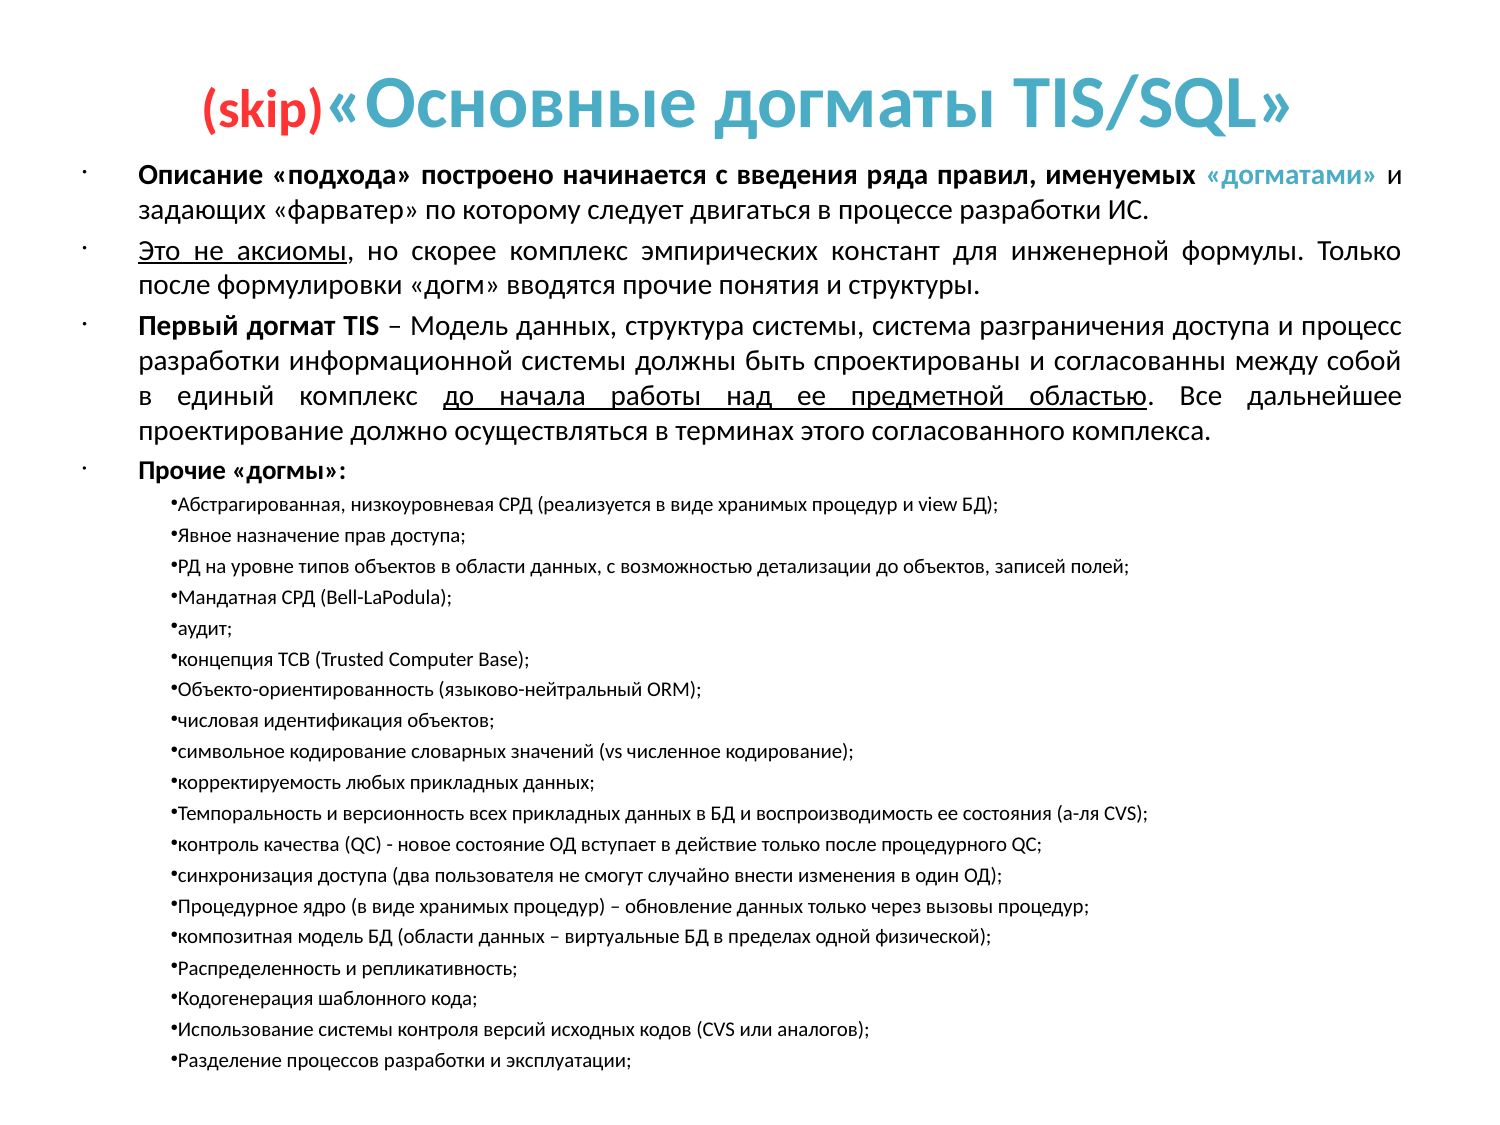

# (skip)«Основные догматы TIS/SQL»
Описание «подхода» построено начинается с введения ряда правил, именуемых «догматами» и задающих «фарватер» по которому следует двигаться в процессе разработки ИС.
Это не аксиомы, но скорее комплекс эмпирических констант для инженерной формулы. Только после формулировки «догм» вводятся прочие понятия и структуры.
Первый догмат TIS – Модель данных, структура системы, система разграничения доступа и процесс разработки информационной системы должны быть спроектированы и согласованны между собой в единый комплекс до начала работы над ее предметной областью. Все дальнейшее проектирование должно осуществляться в терминах этого согласованного комплекса.
Прочие «догмы»:
Абстрагированная, низкоуровневая СРД (реализуется в виде хранимых процедур и view БД);
Явное назначение прав доступа;
РД на уровне типов объектов в области данных, с возможностью детализации до объектов, записей полей;
Мандатная СРД (Bell-LaPodula);
аудит;
концепция TCB (Trusted Computer Base);
Объекто-ориентированность (языково-нейтральный ORM);
числовая идентификация объектов;
символьное кодирование словарных значений (vs численное кодирование);
корректируемость любых прикладных данных;
Темпоральность и версионность всех прикладных данных в БД и воспроизводимость ее состояния (а-ля CVS);
контроль качества (QC) - новое состояние ОД вступает в действие только после процедурного QC;
синхронизация доступа (два пользователя не смогут случайно внести изменения в один ОД);
Процедурное ядро (в виде хранимых процедур) – обновление данных только через вызовы процедур;
композитная модель БД (области данных – виртуальные БД в пределах одной физической);
Распределенность и репликативность;
Кодогенерация шаблонного кода;
Использование системы контроля версий исходных кодов (CVS или аналогов);
Разделение процессов разработки и эксплуатации;